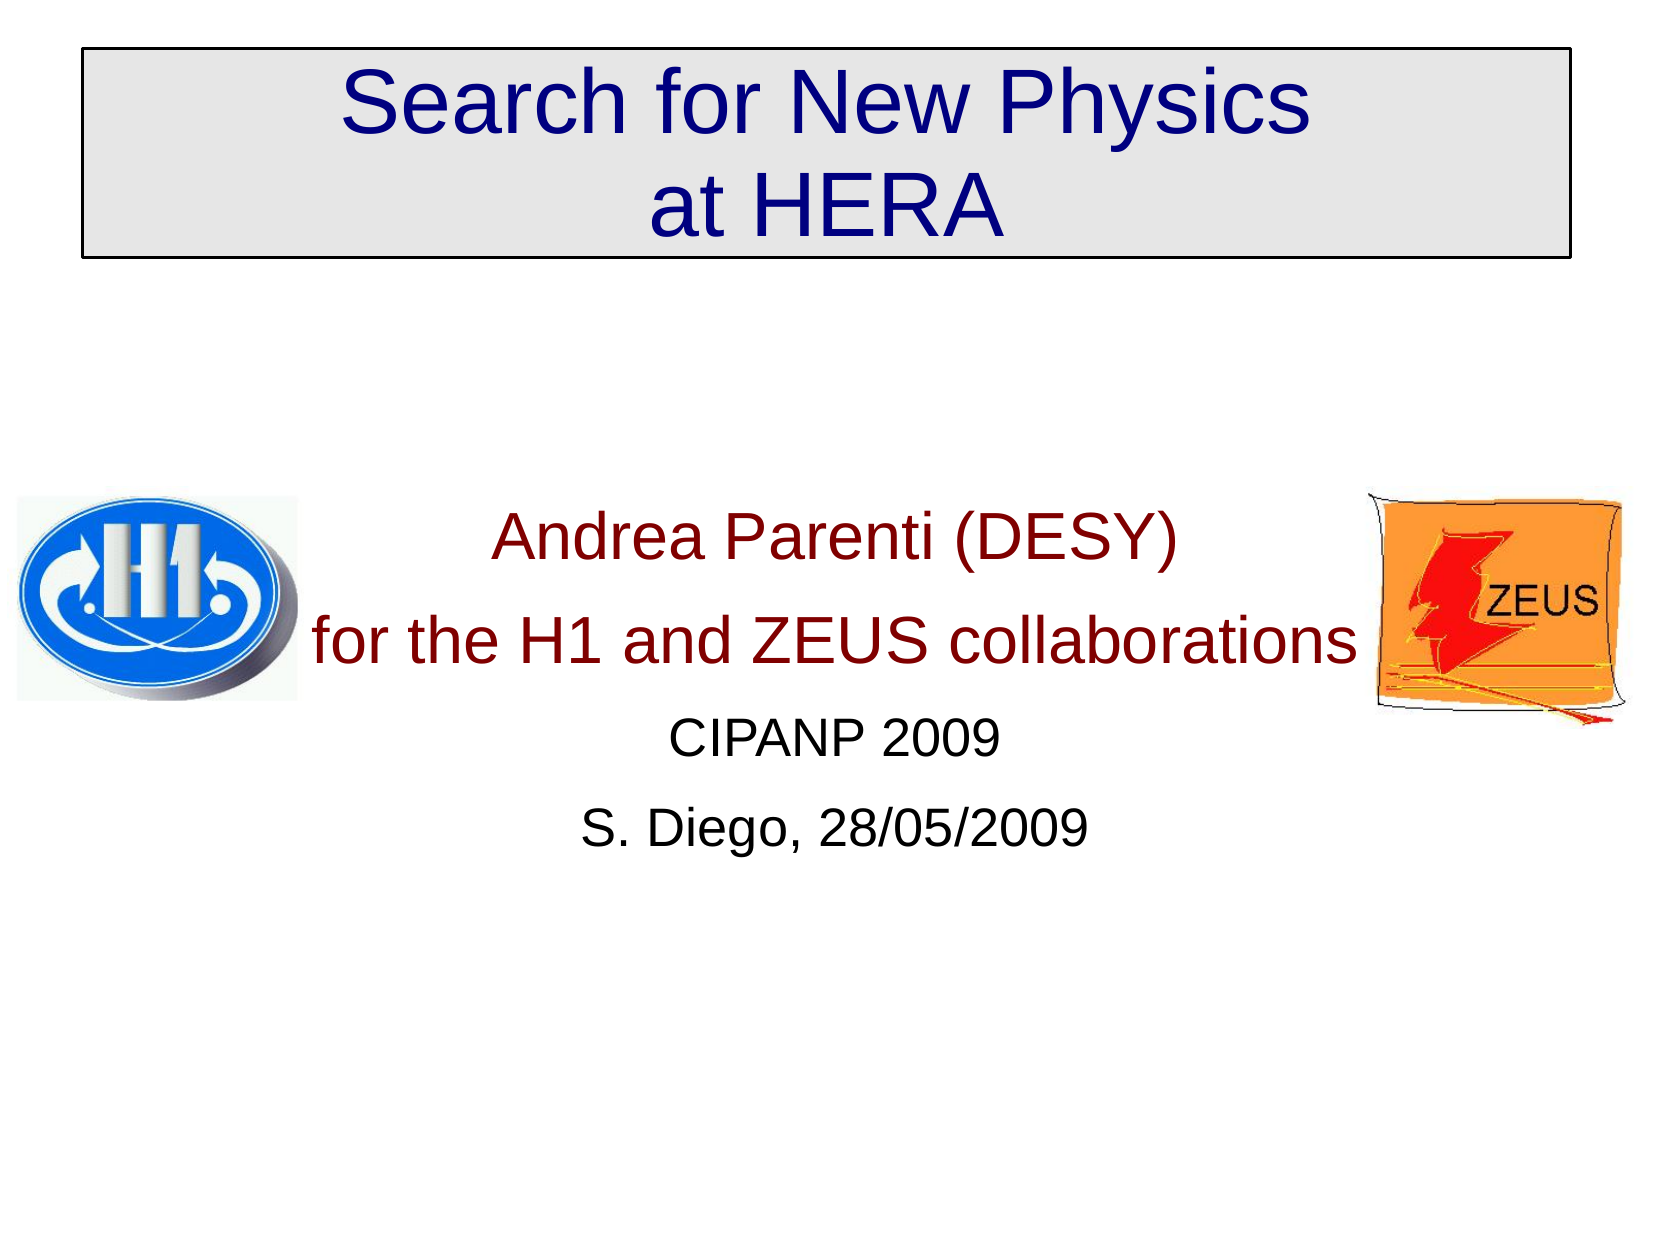

# Search for New Physics at HERA
Andrea Parenti (DESY)
for the H1 and ZEUS collaborations
CIPANP 2009
S. Diego, 28/05/2009
1